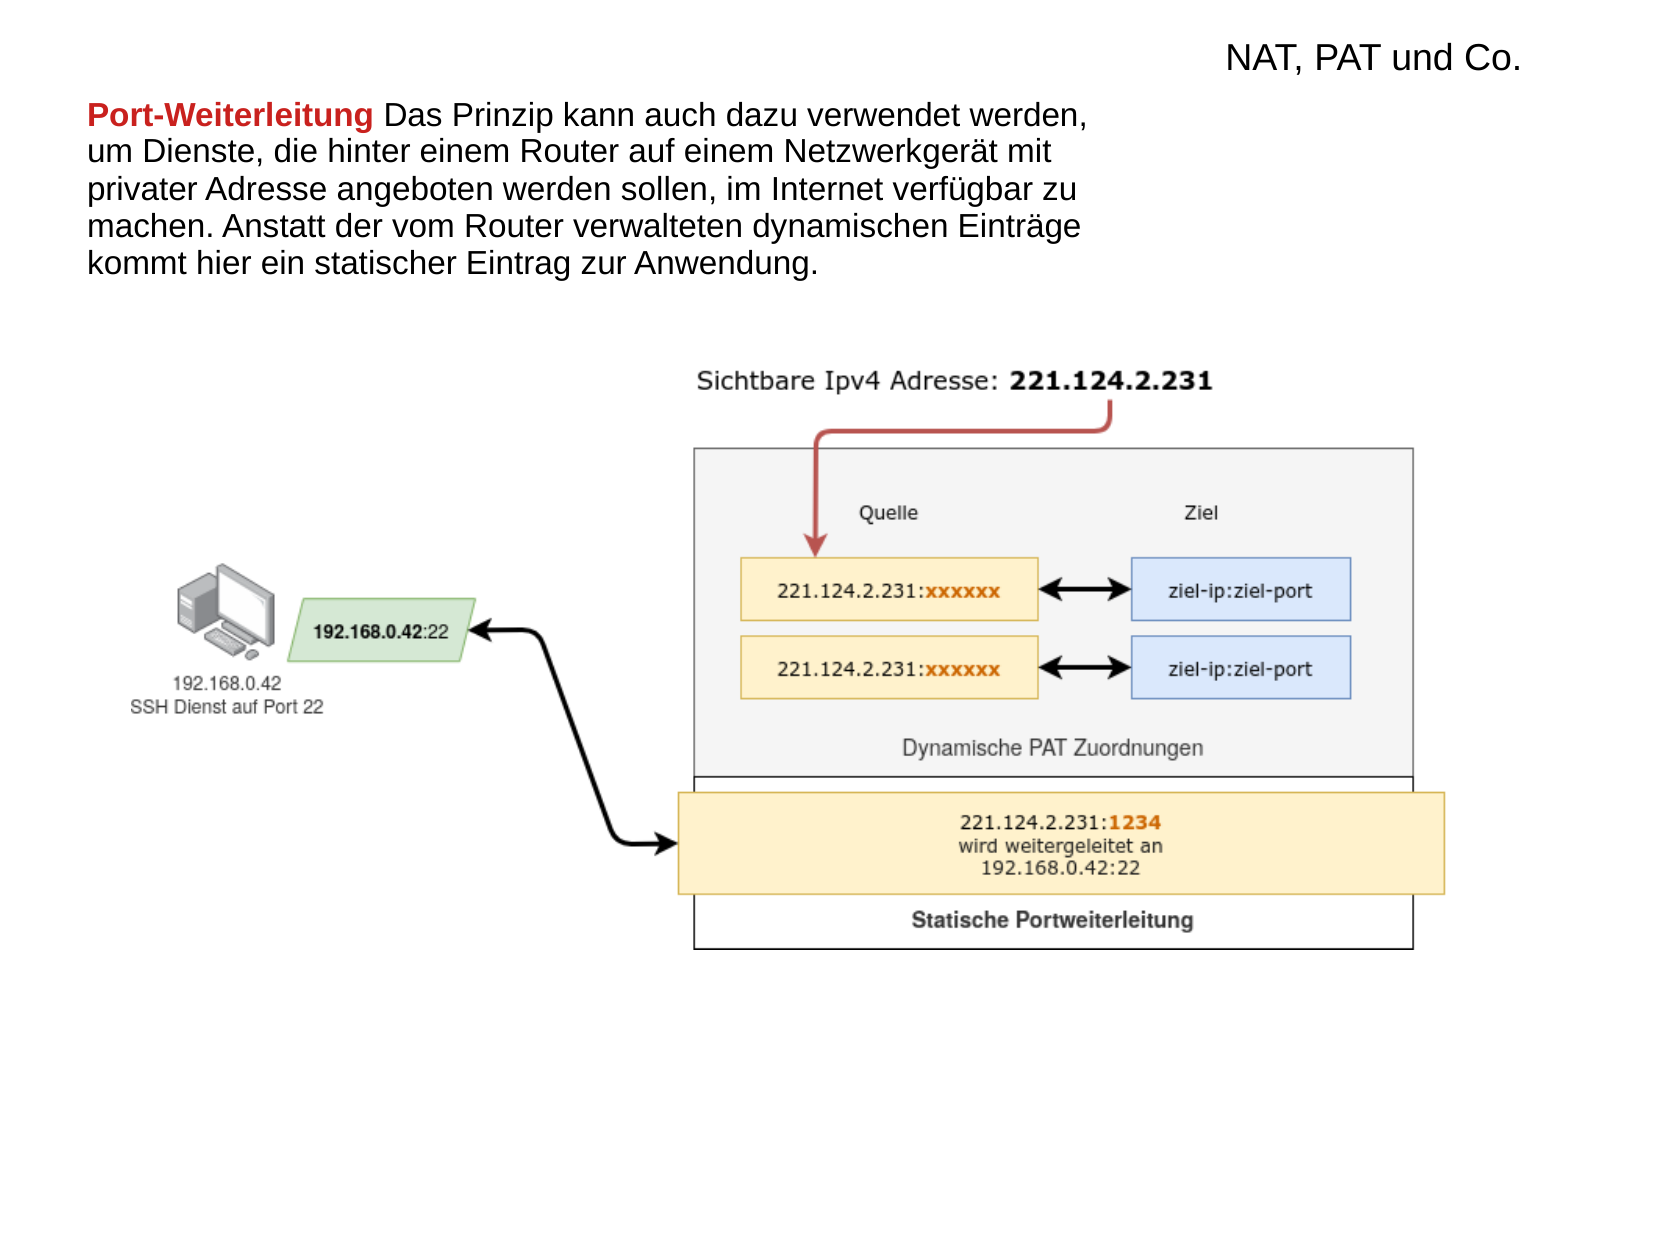

NAT, PAT und Co.
Port-Weiterleitung Das Prinzip kann auch dazu verwendet werden, um Dienste, die hinter einem Router auf einem Netzwerkgerät mit privater Adresse angeboten werden sollen, im Internet verfügbar zu machen. Anstatt der vom Router verwalteten dynamischen Einträge kommt hier ein statischer Eintrag zur Anwendung.